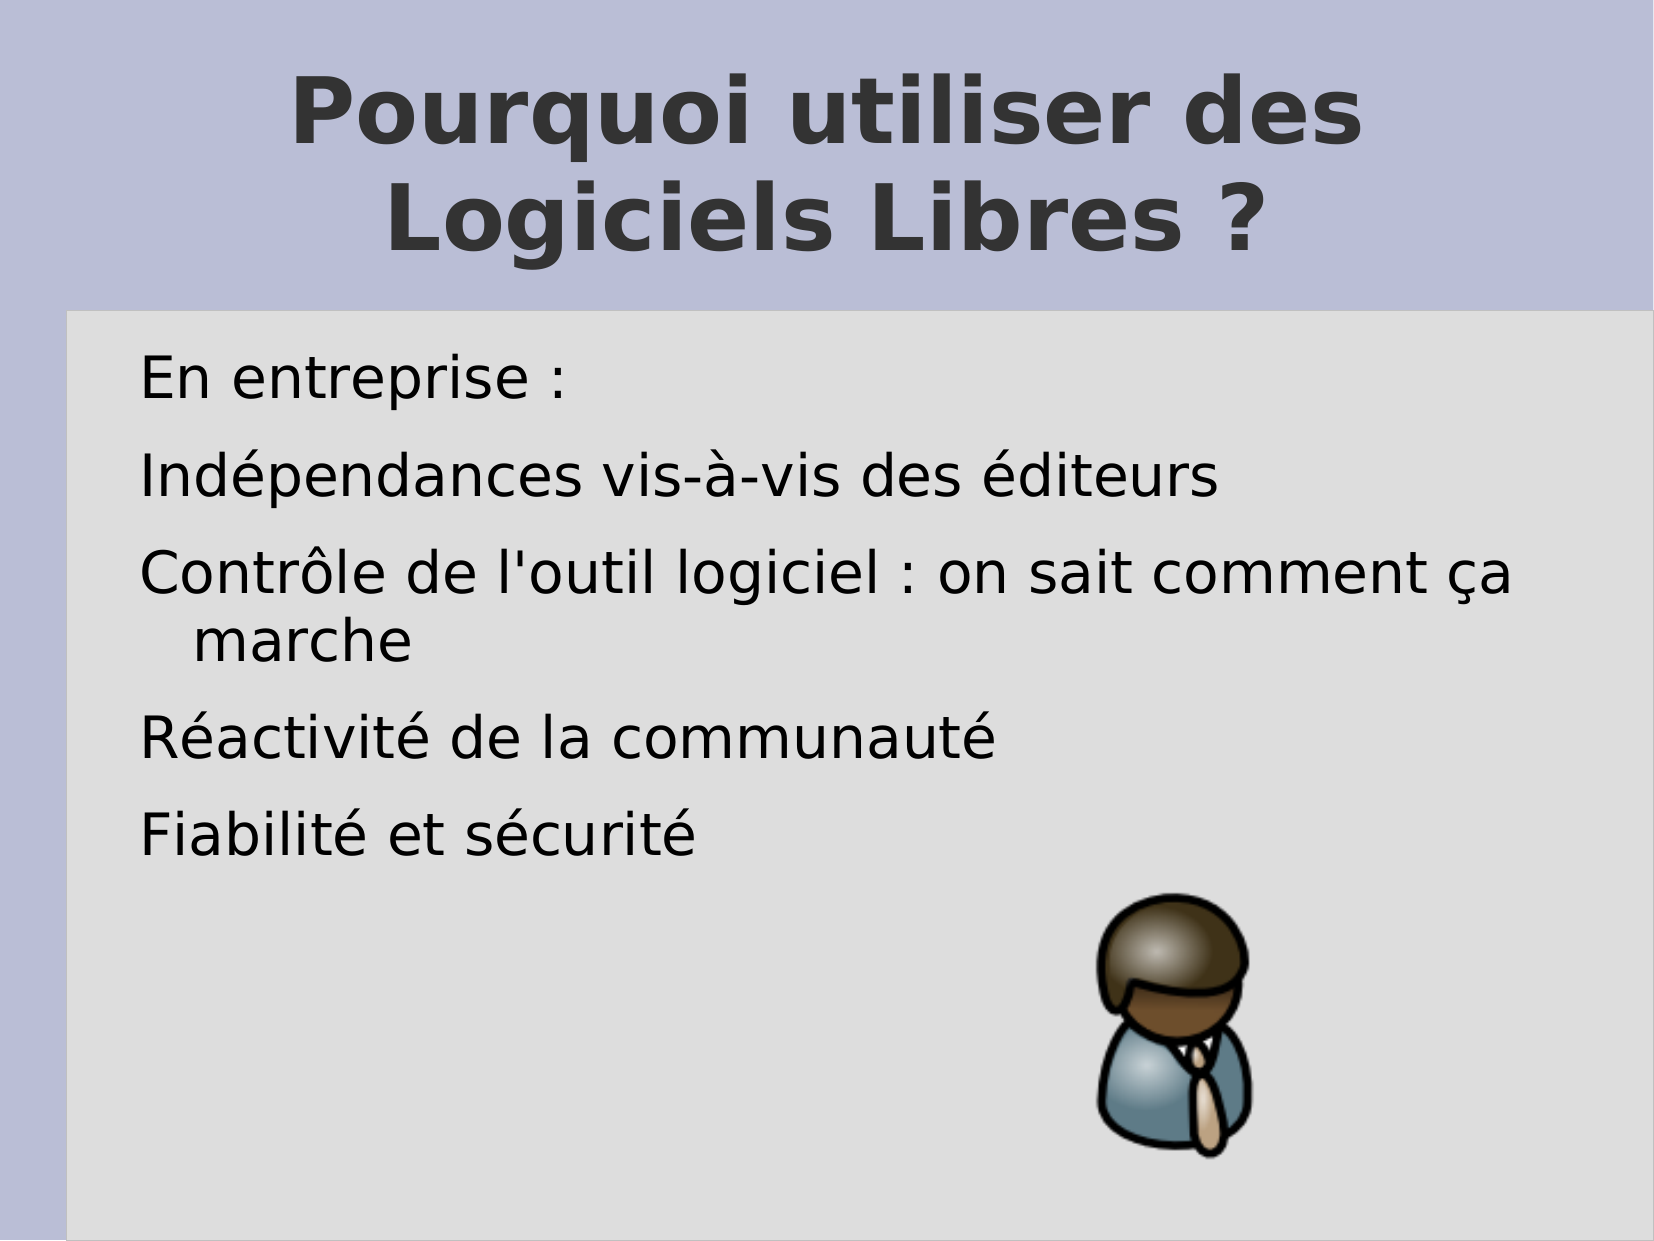

# Pourquoi utiliser des Logiciels Libres ?
En entreprise :
Indépendances vis-à-vis des éditeurs
Contrôle de l'outil logiciel : on sait comment ça marche
Réactivité de la communauté
Fiabilité et sécurité